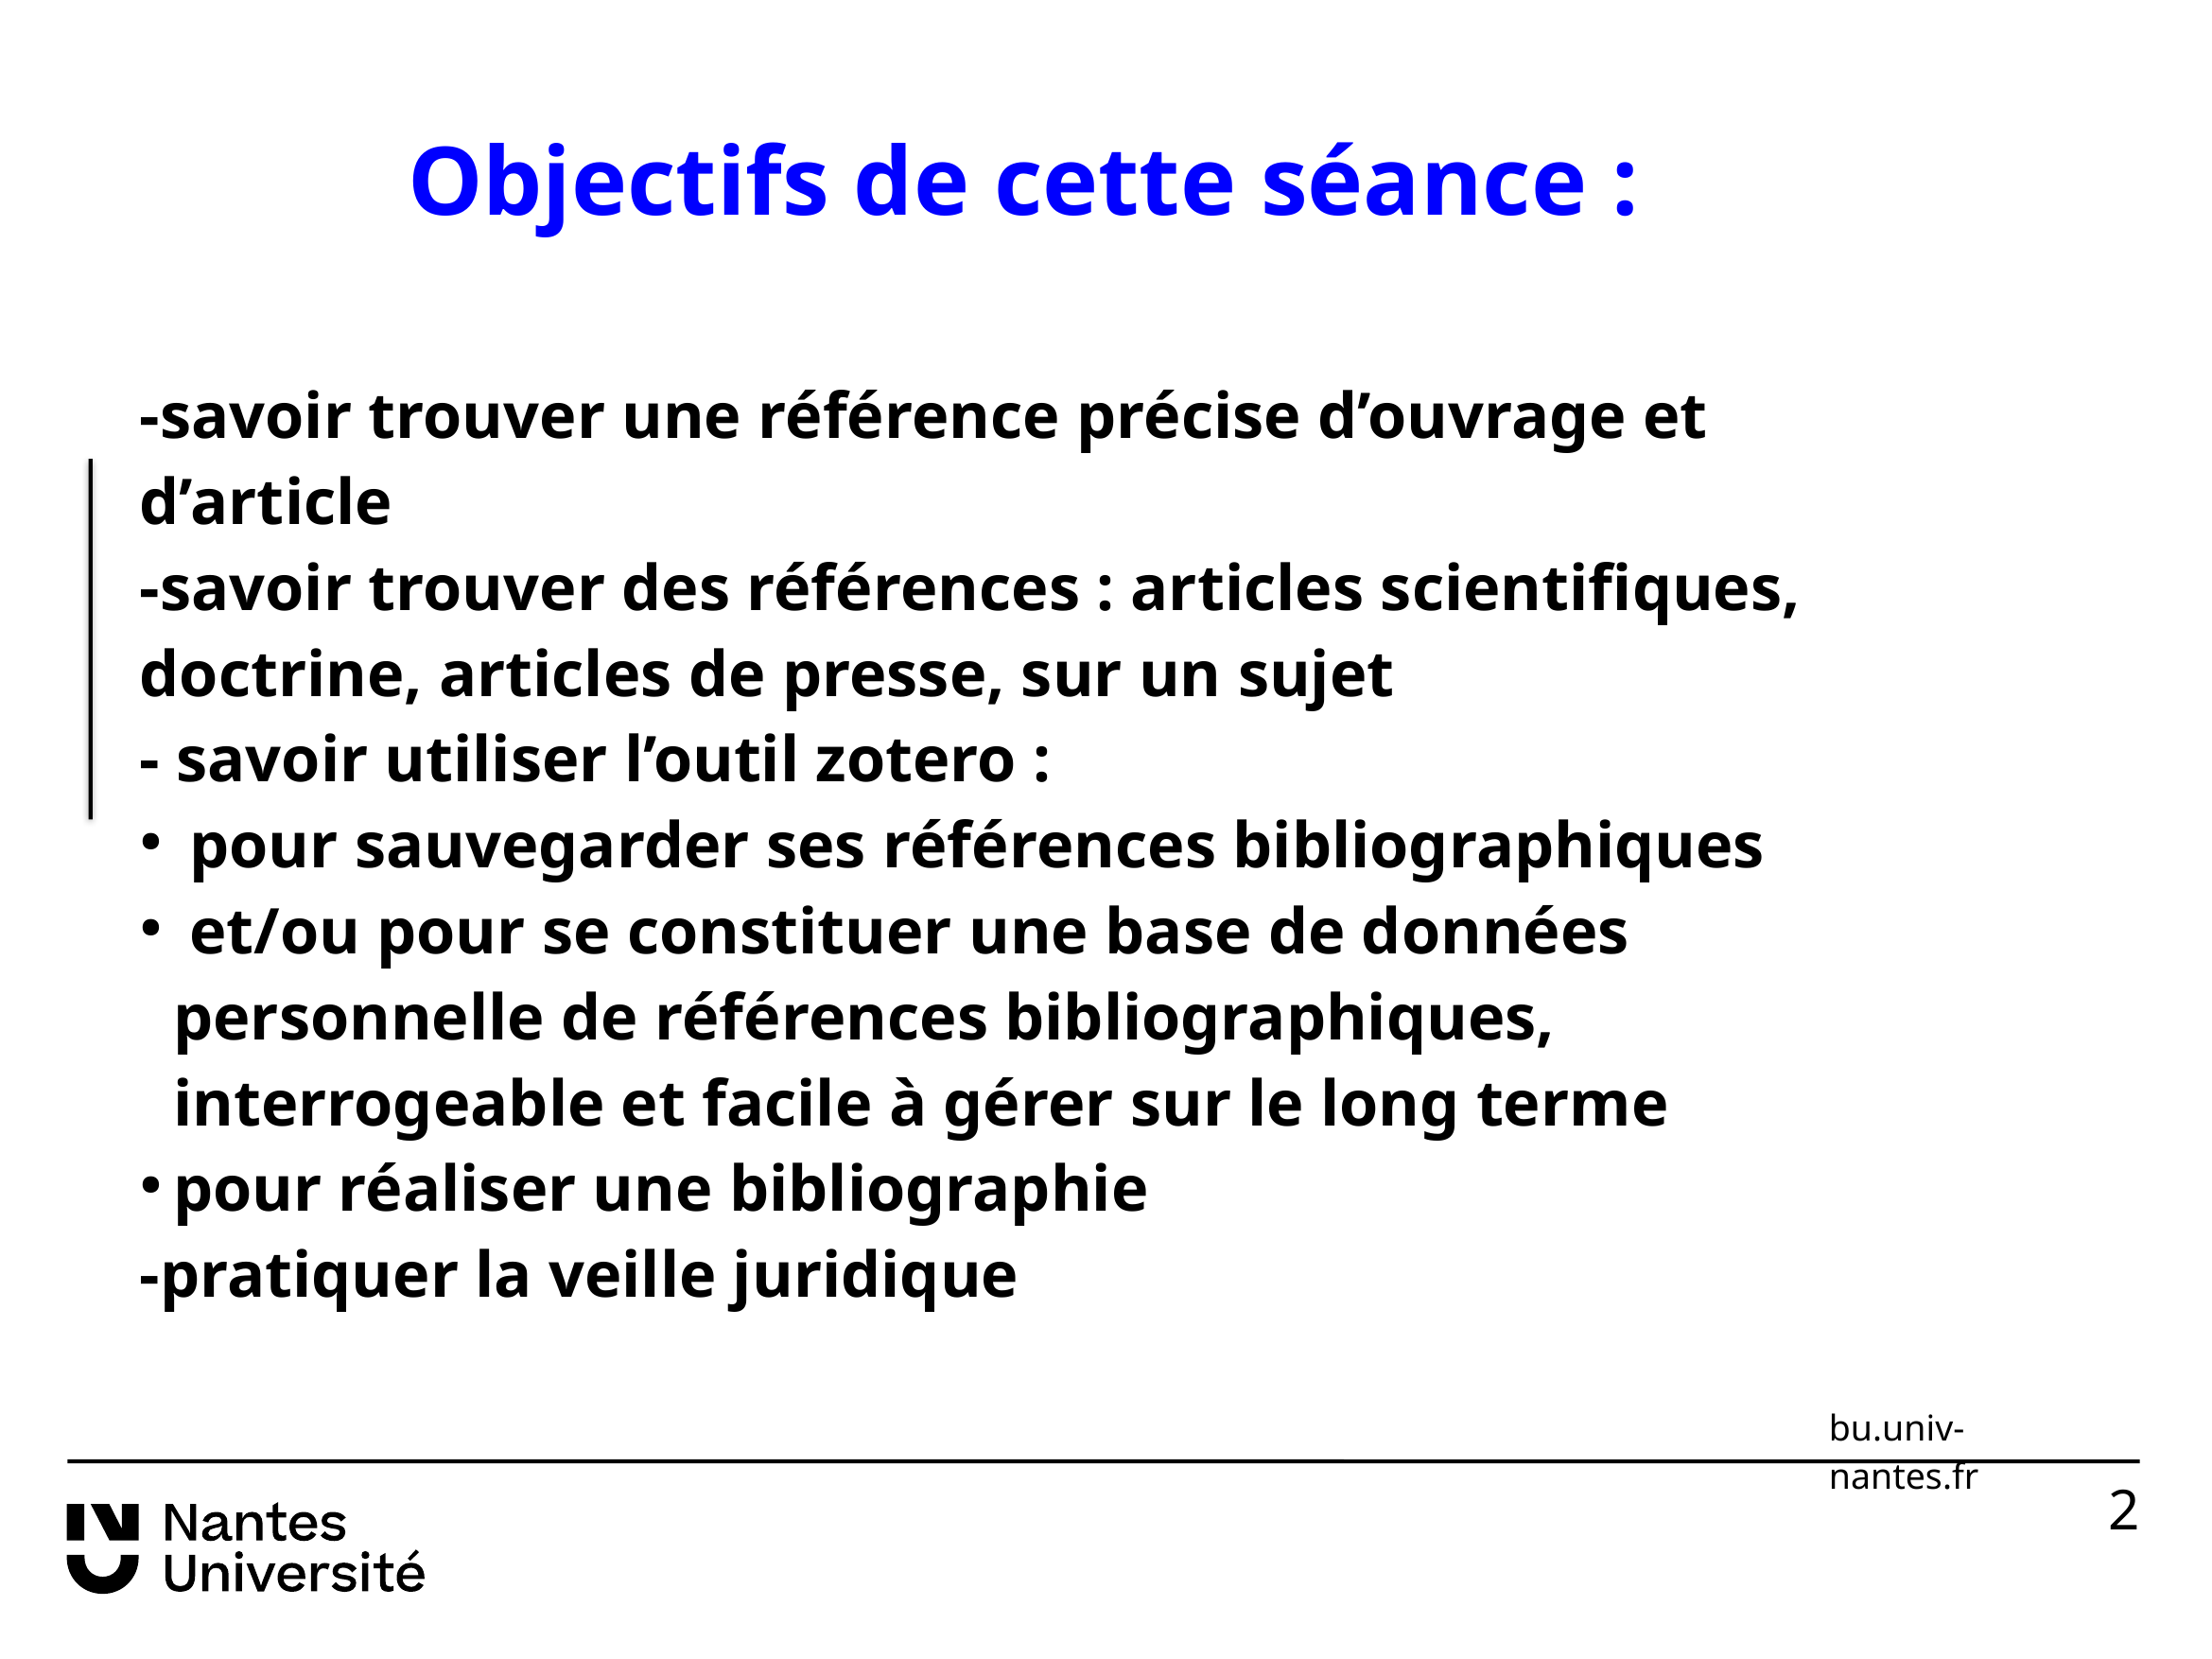

# Objectifs de cette séance :
-savoir trouver une référence précise d’ouvrage et d’article
-savoir trouver des références : articles scientifiques, doctrine, articles de presse, sur un sujet
- savoir utiliser l’outil zotero :
 pour sauvegarder ses références bibliographiques
 et/ou pour se constituer une base de données personnelle de références bibliographiques, interrogeable et facile à gérer sur le long terme
pour réaliser une bibliographie
-pratiquer la veille juridique
bu.univ-nantes.fr